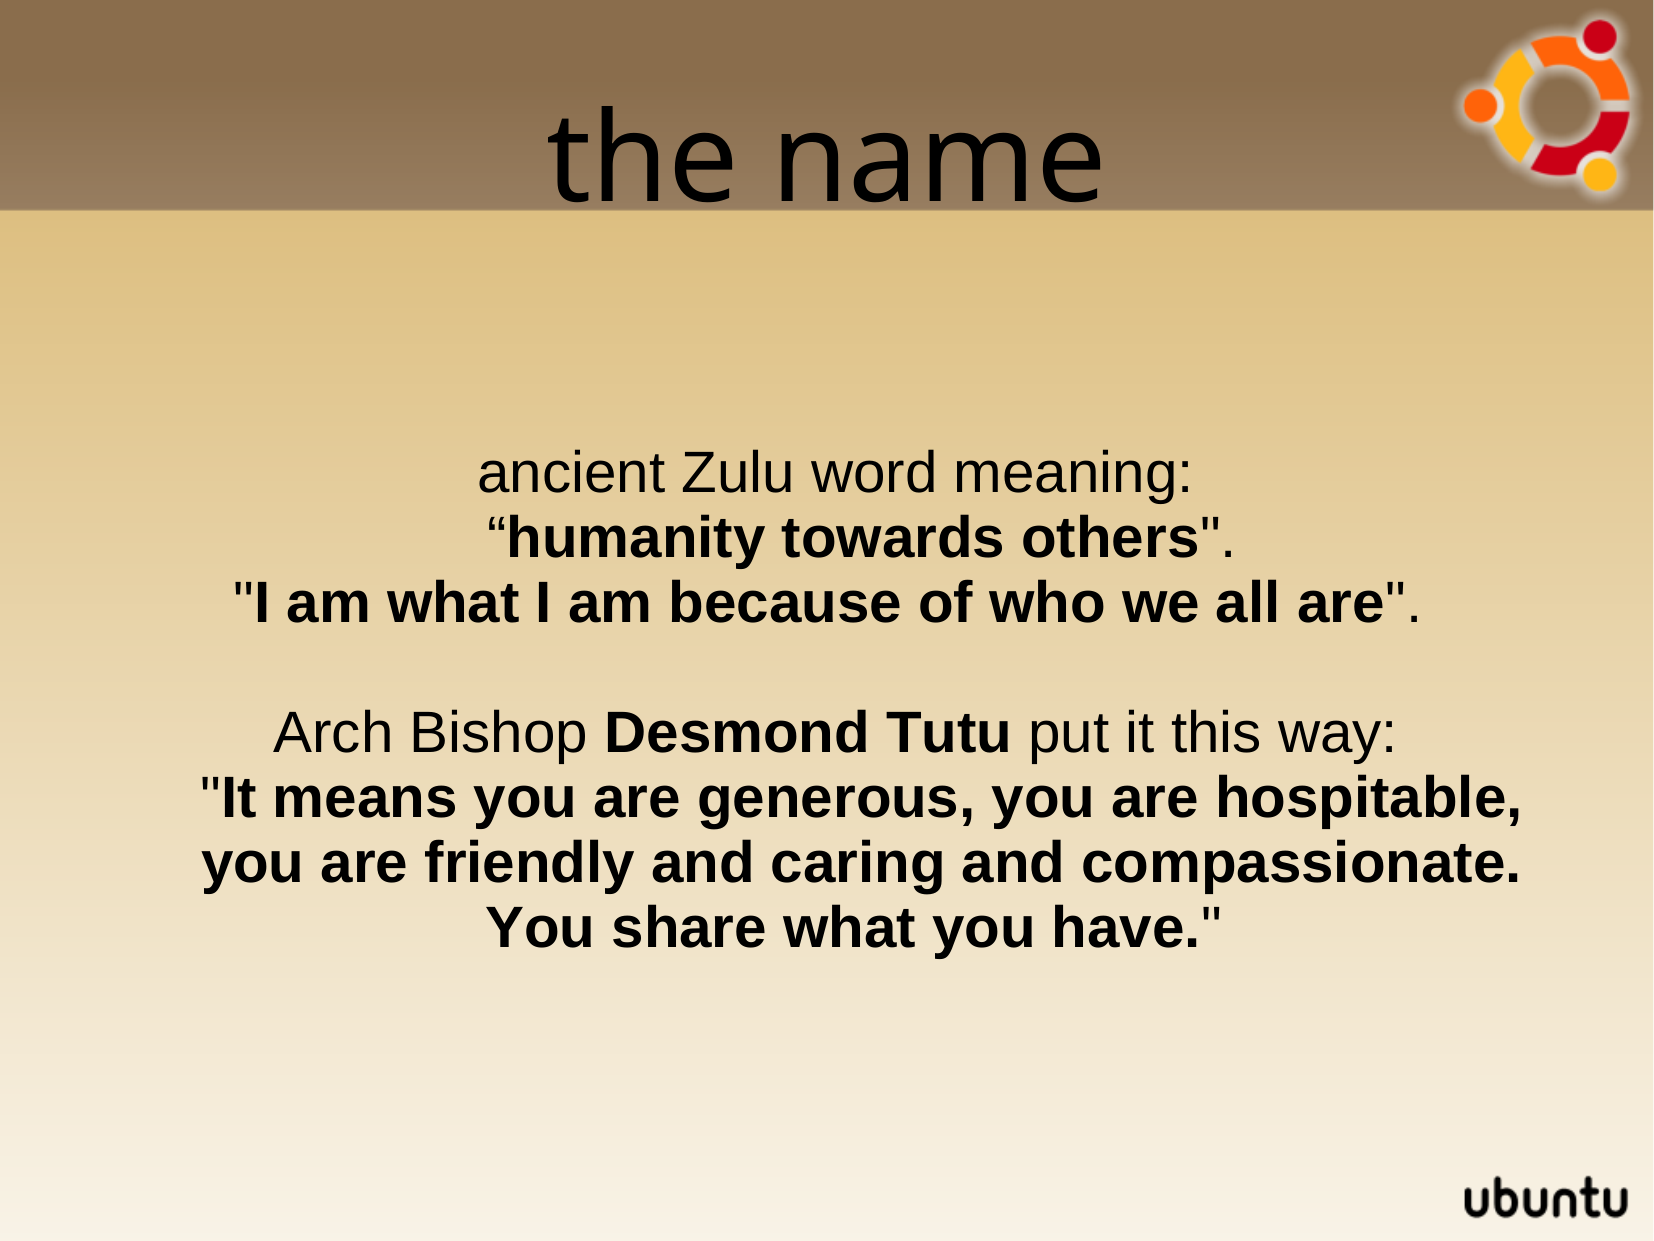

# the name
ancient Zulu word meaning:
“humanity towards others".
"I am what I am because of who we all are".
Arch Bishop Desmond Tutu put it this way:
"It means you are generous, you are hospitable, you are friendly and caring and compassionate. You share what you have."